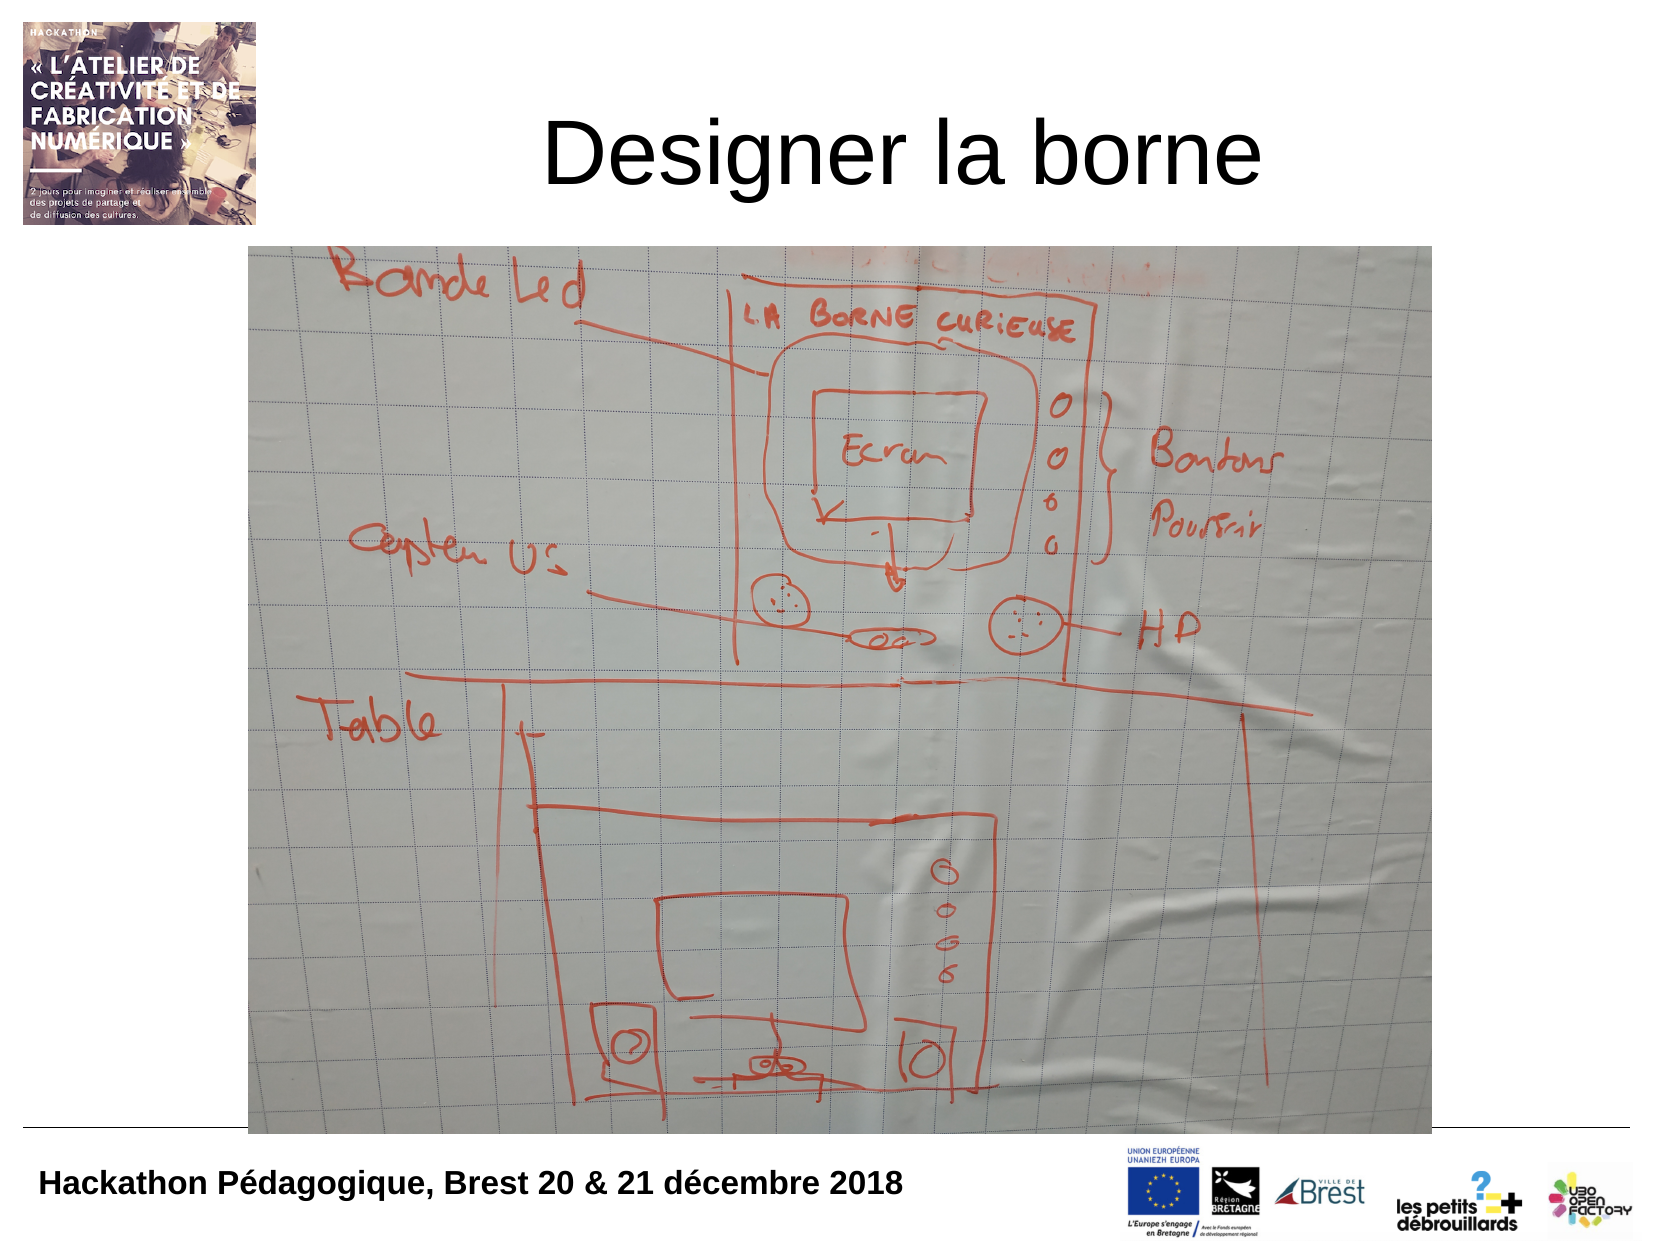

# Designer la borne
Hackathon Pédagogique, Brest 20 & 21 décembre 2018